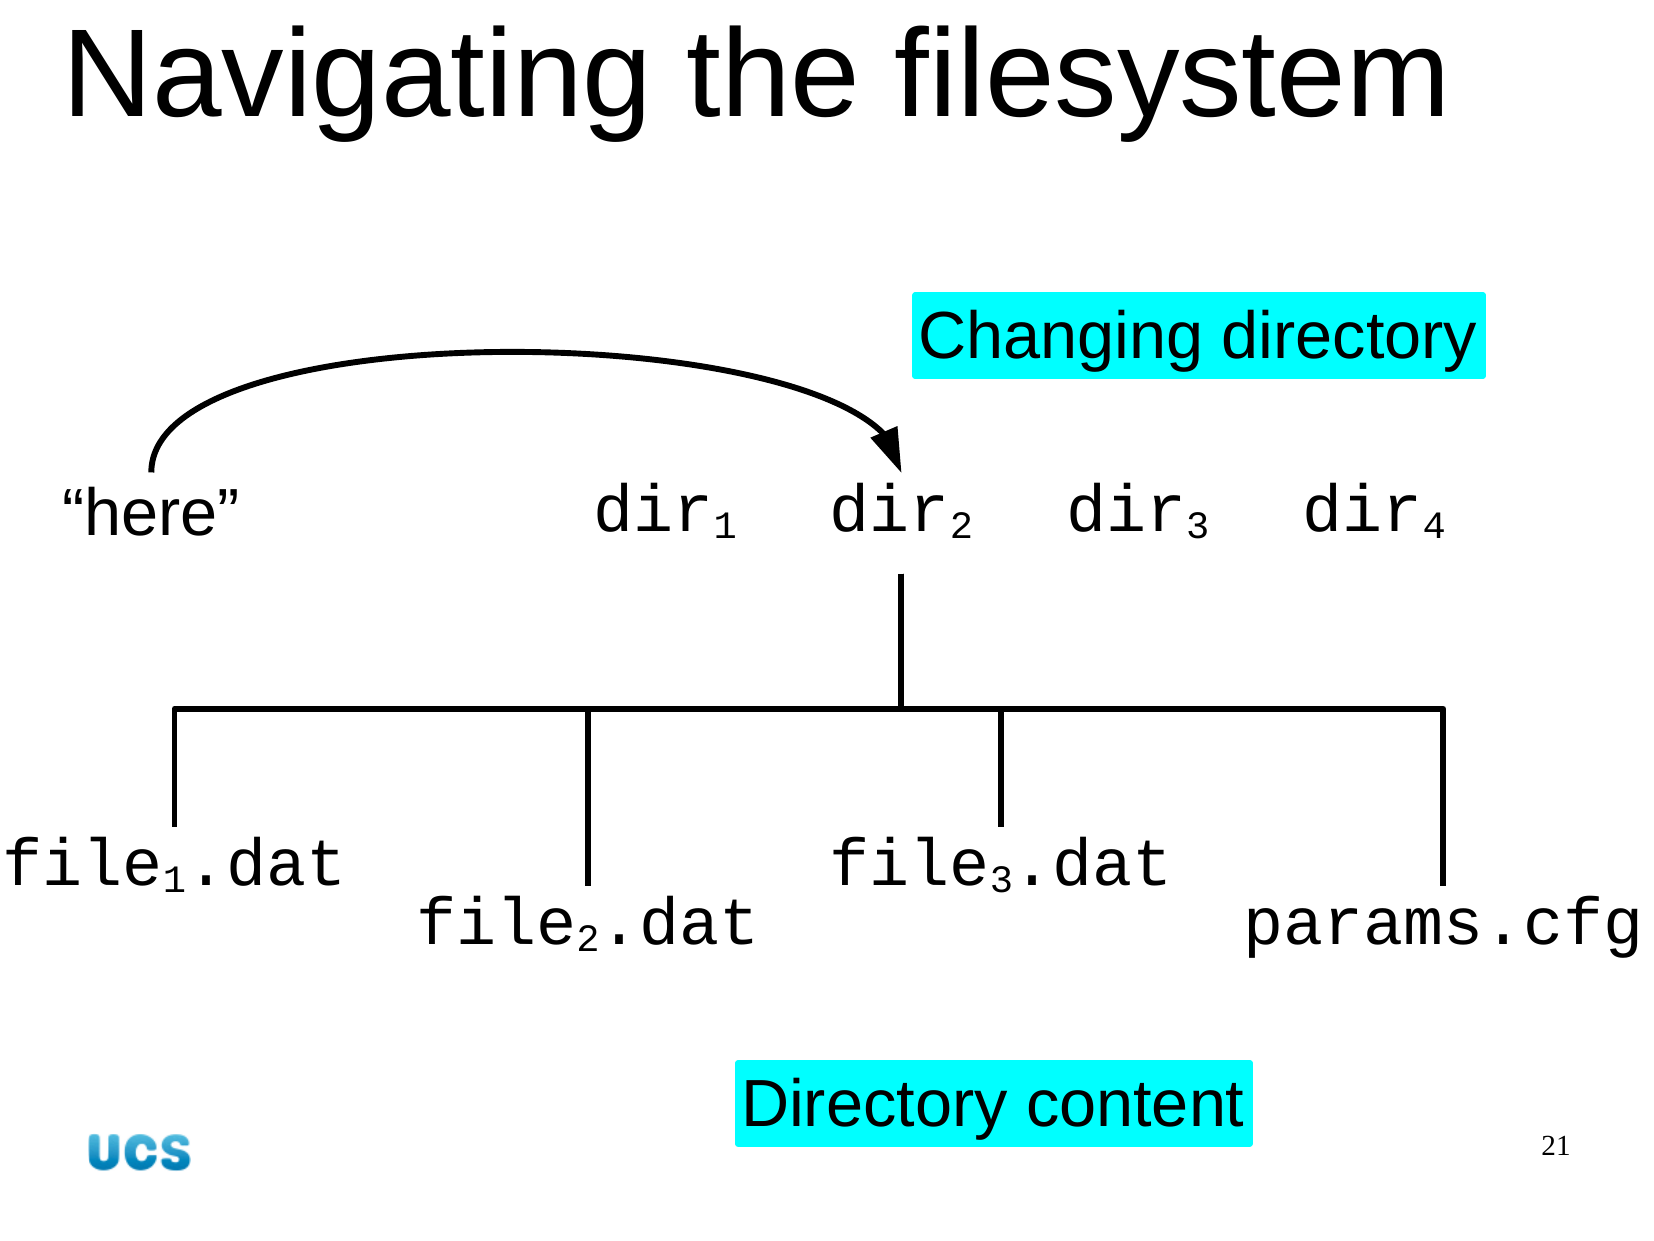

Navigating the filesystem
Changing directory
“here”
dir1
dir2
dir3
dir4
file1.dat
file3.dat
file2.dat
params.cfg
Directory content
21